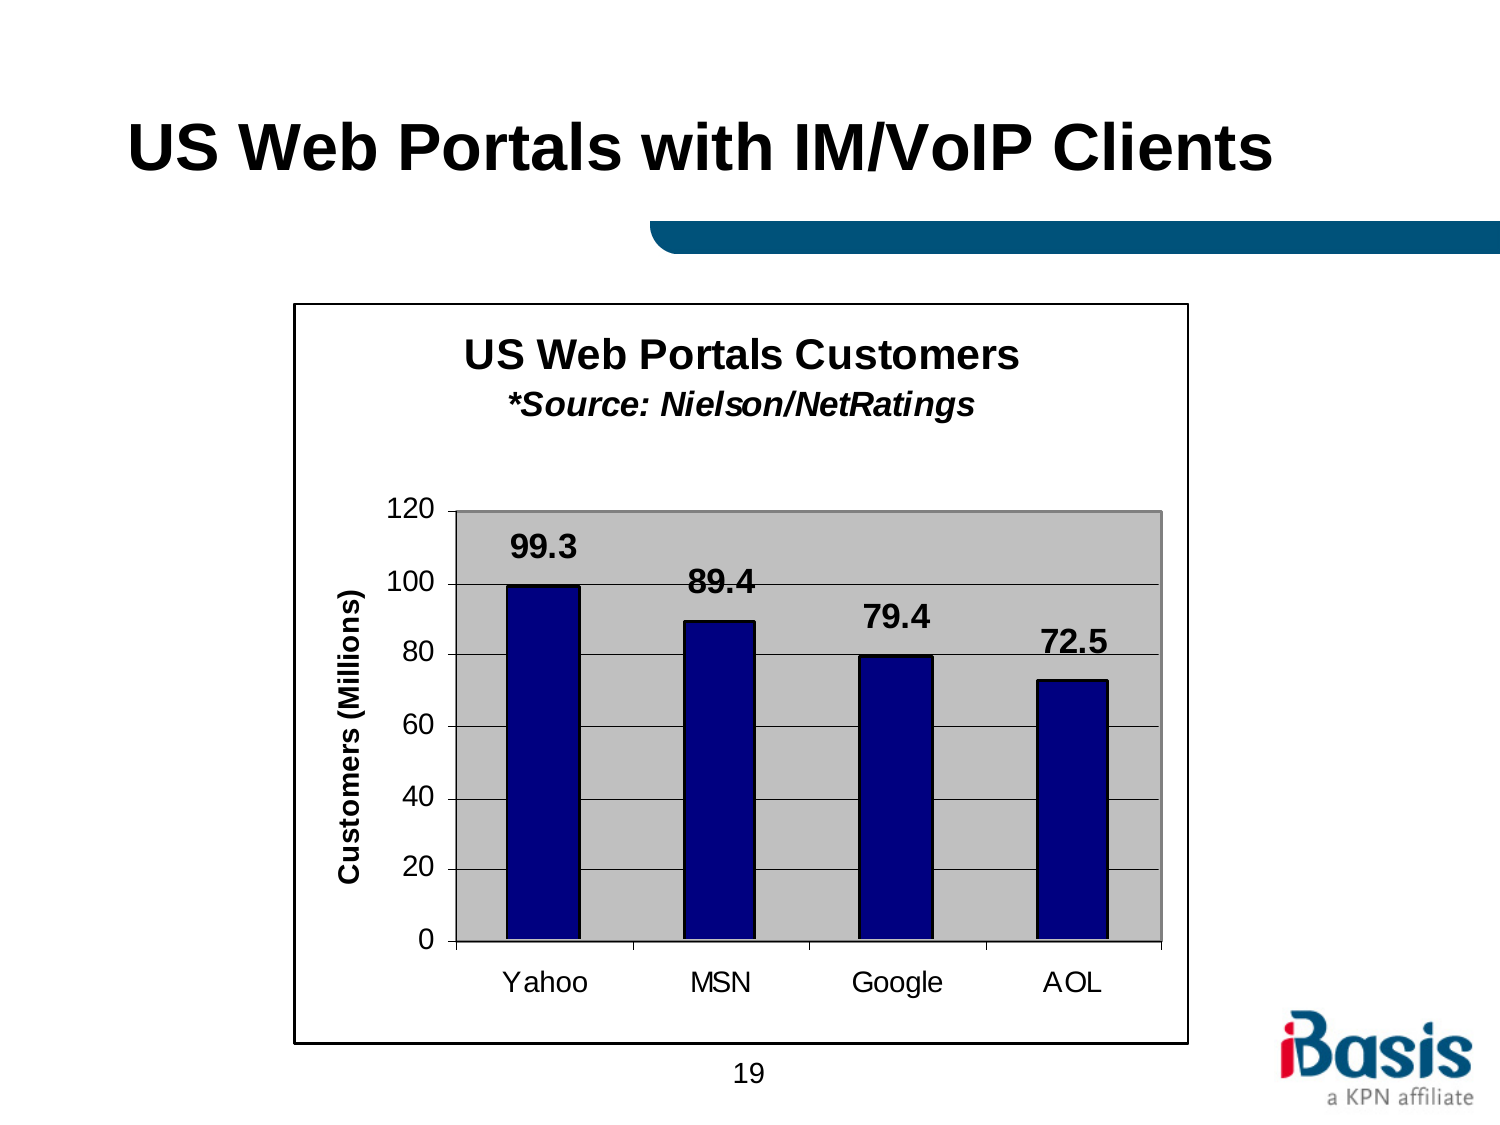

# US Web Portals with IM/VoIP Clients